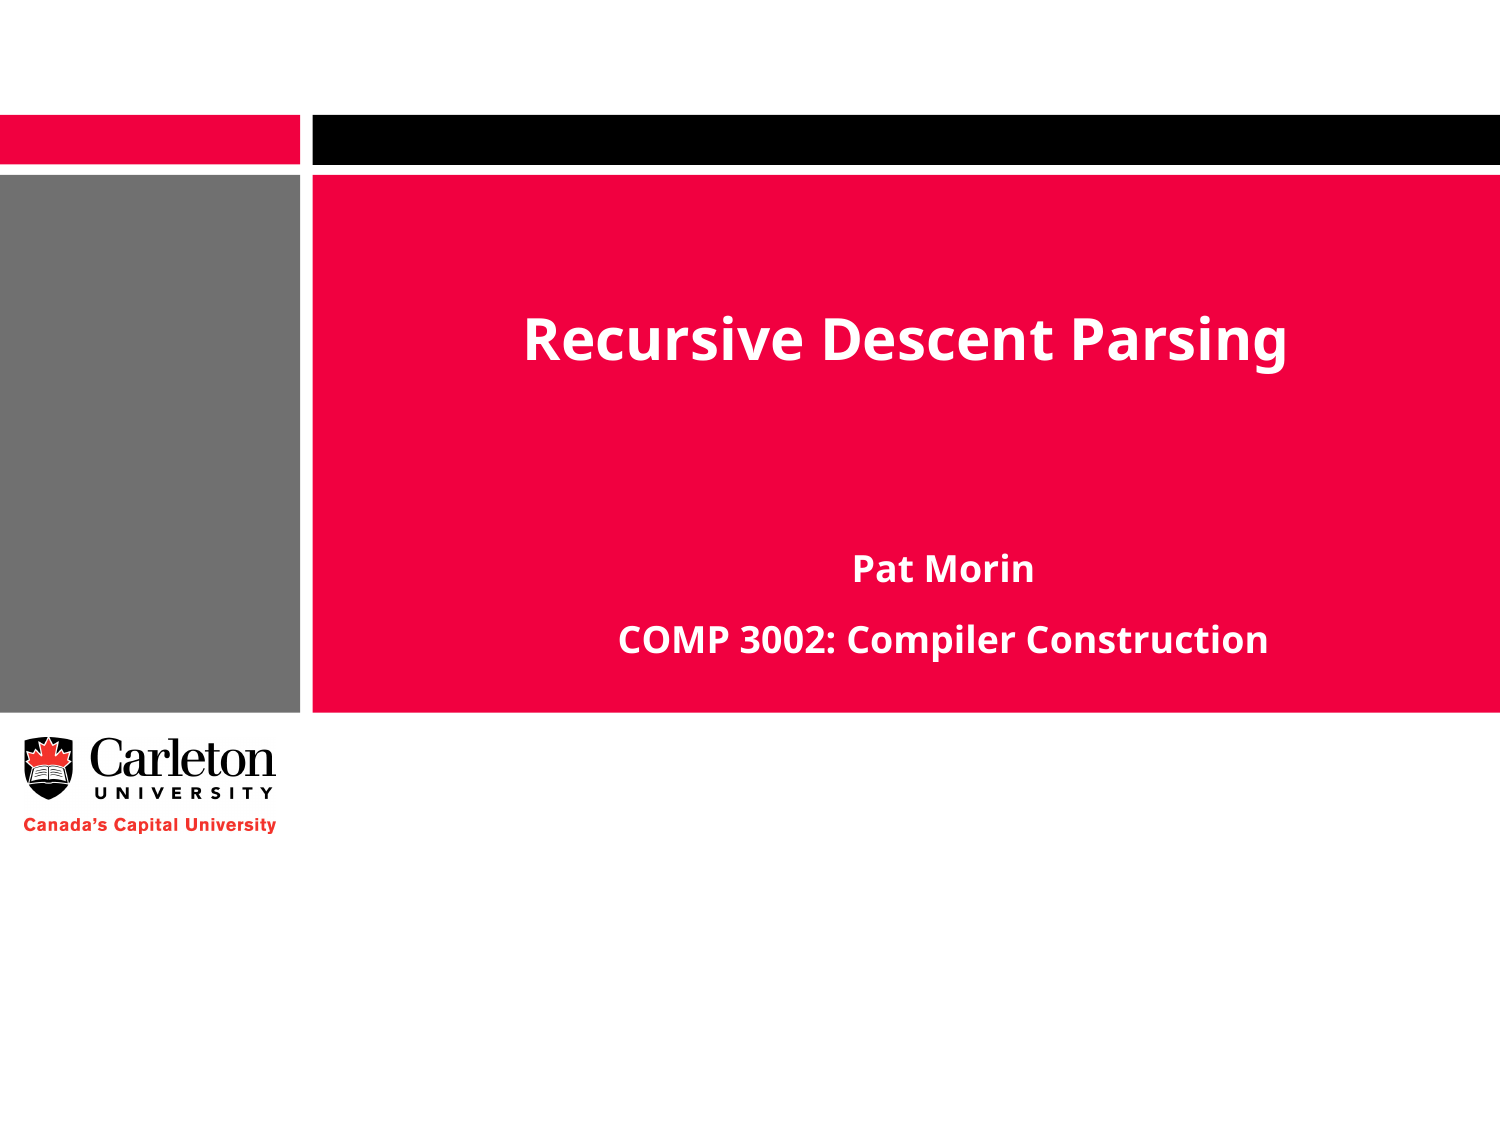

# Recursive Descent Parsing
Pat Morin
COMP 3002: Compiler Construction